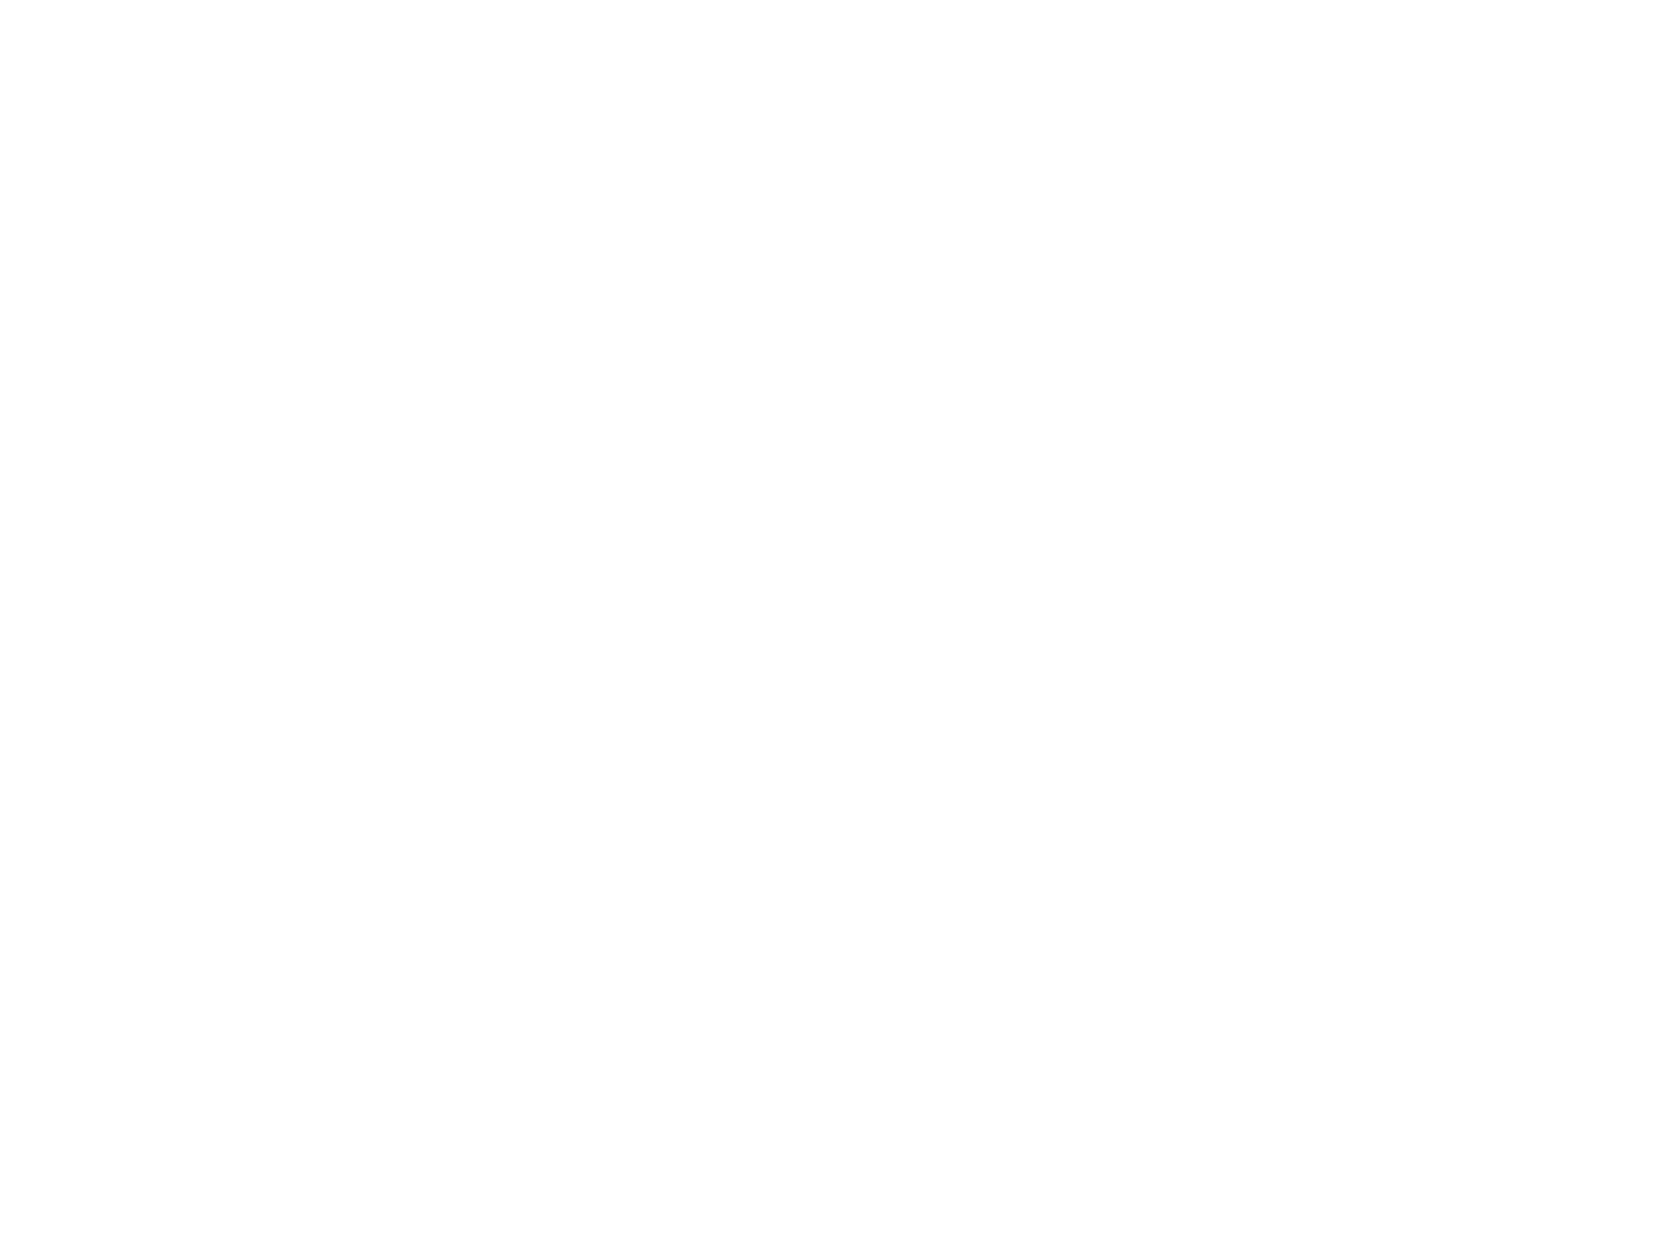

# I2C read cycle
Send start sequence
Send slave address with R/W low
Send address of internal register
Send a start sequence again
Send slave address with R/W high
Read data byte
Send stop sequence